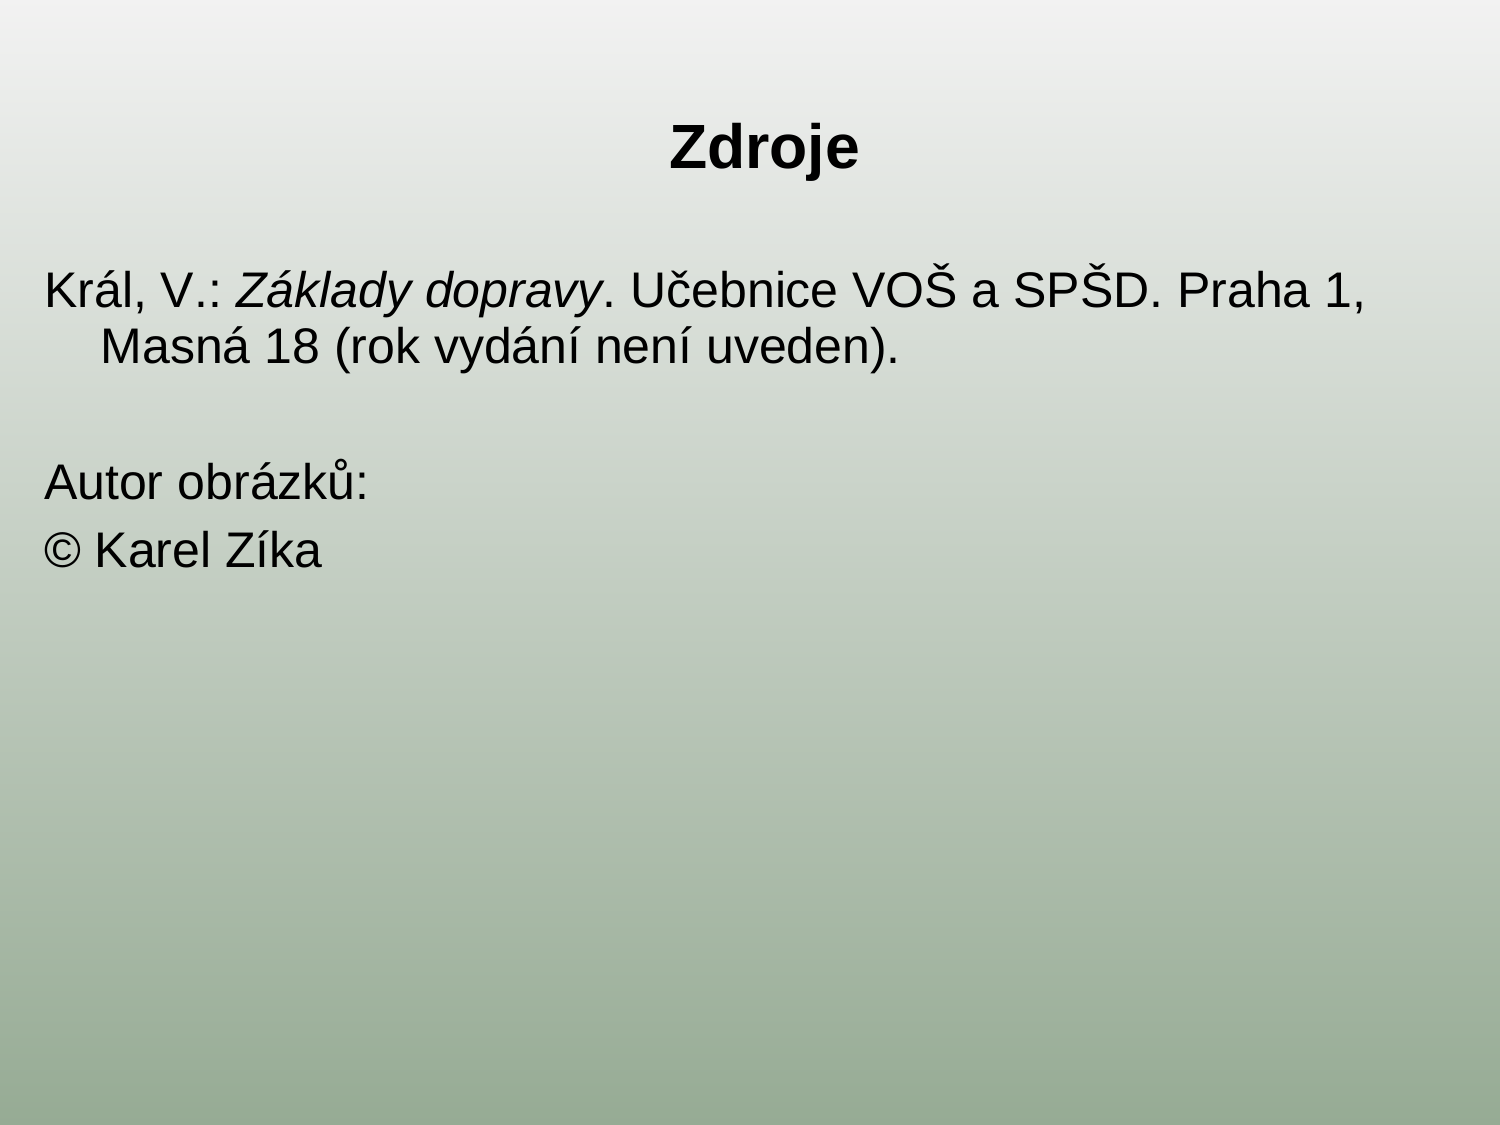

# Zdroje
Král, V.: Základy dopravy. Učebnice VOŠ a SPŠD. Praha 1, Masná 18 (rok vydání není uveden).
Autor obrázků:
© Karel Zíka